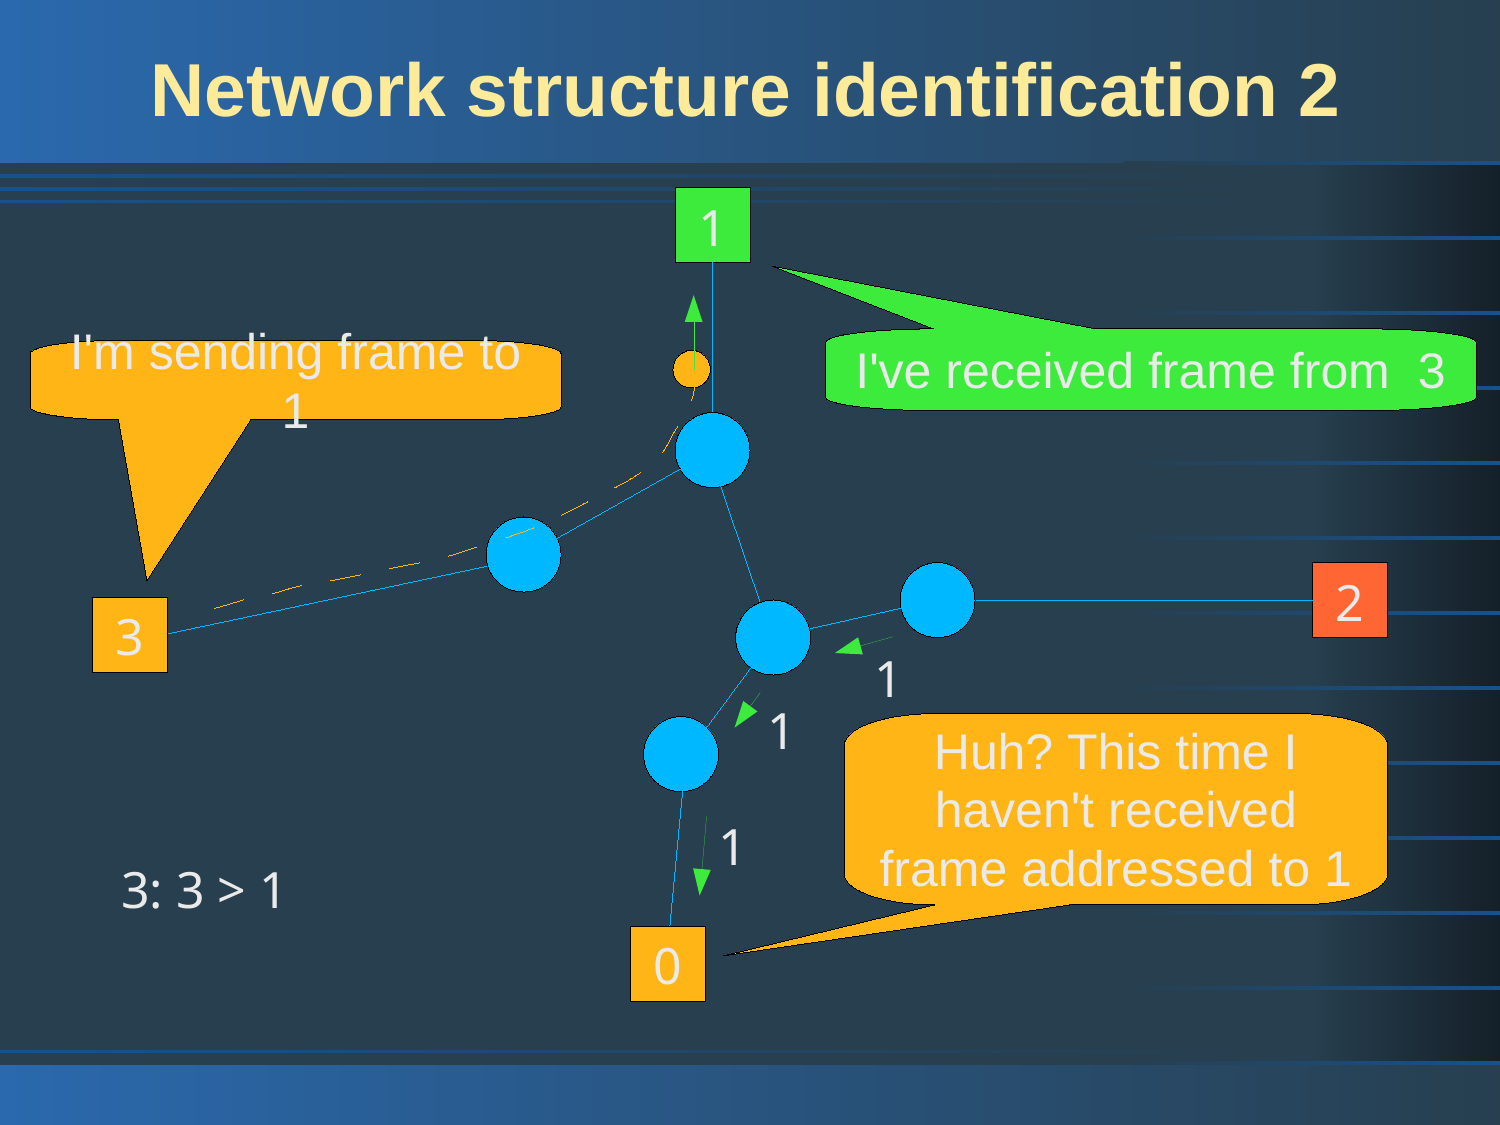

# Network structure identification 2
1
I've received frame from 3
I'm sending frame to 1
2
3
1
1
Huh? This time I haven't received frame addressed to 1
1
3: 3 > 1
0